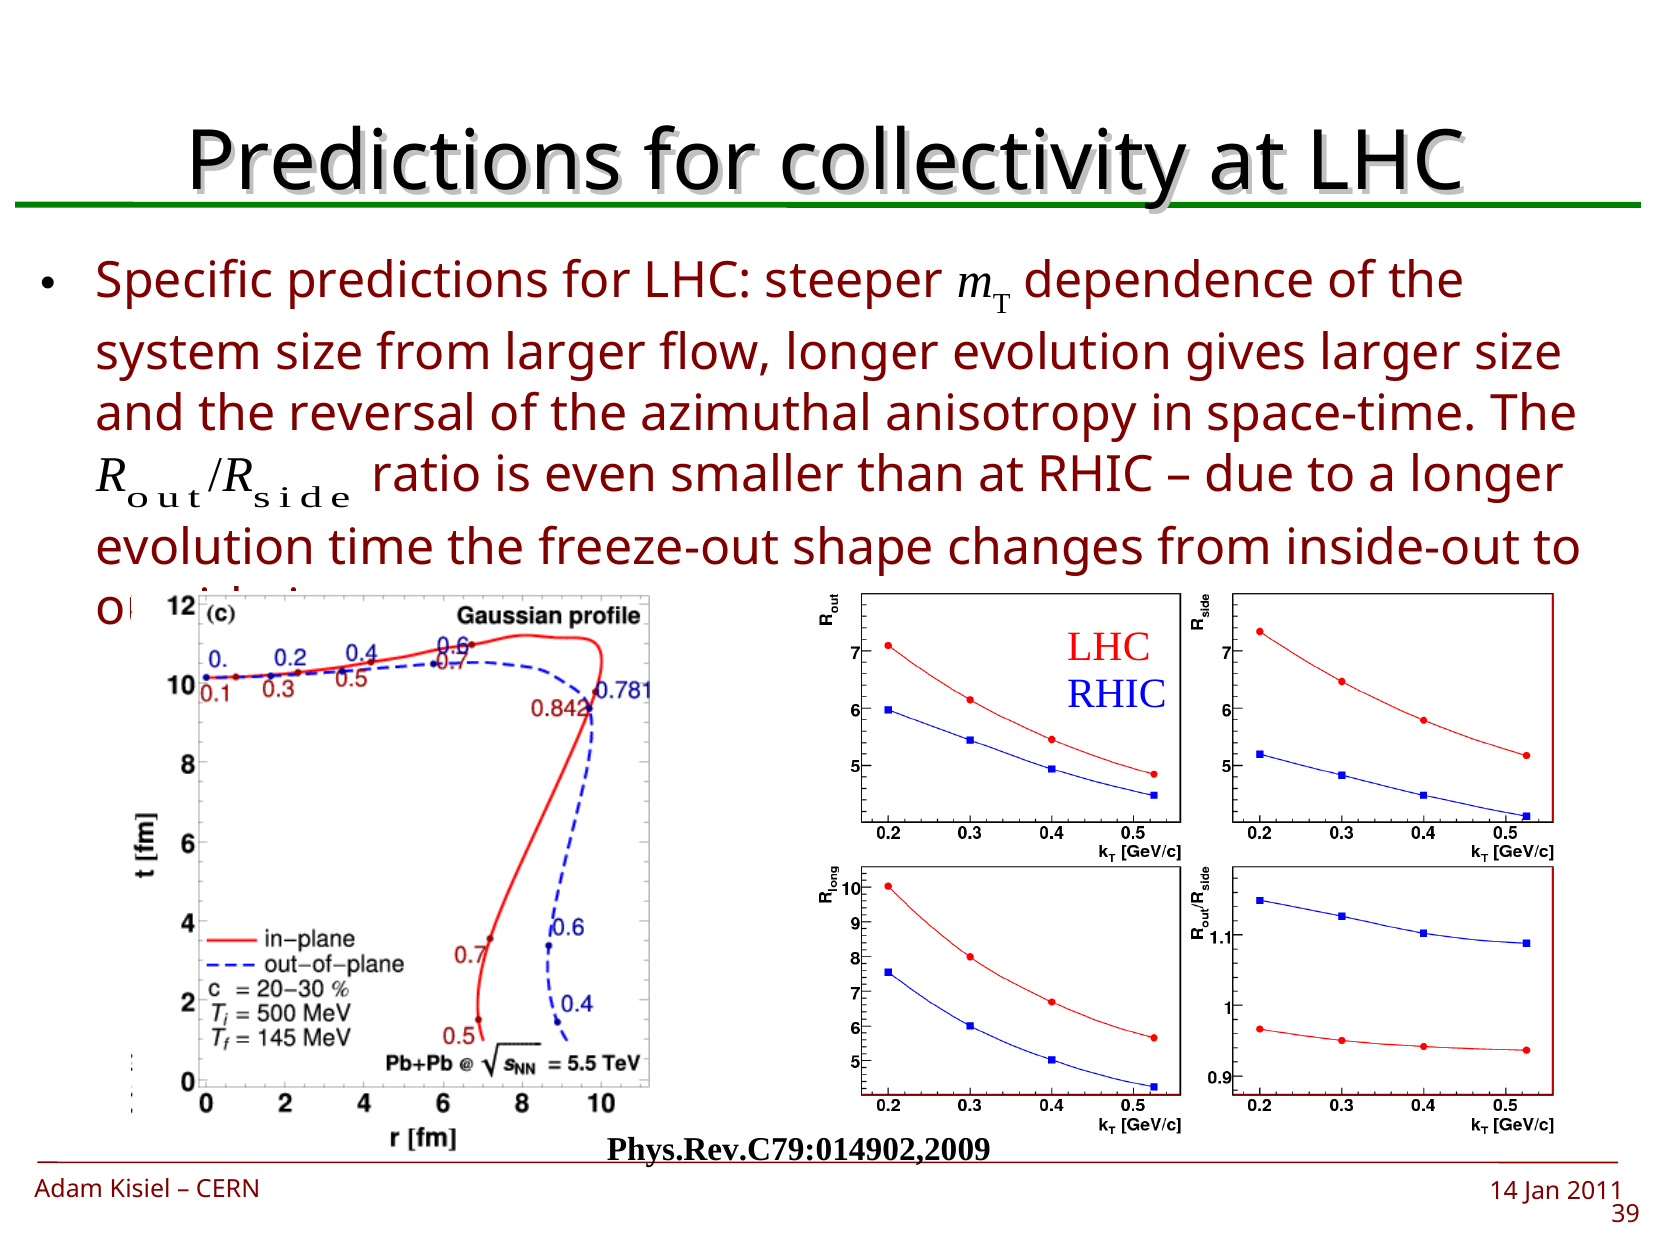

# Predictions for collectivity at LHC
Specific predictions for LHC: steeper mT dependence of the system size from larger flow, longer evolution gives larger size and the reversal of the azimuthal anisotropy in space-time. The Rout/Rside ratio is even smaller than at RHIC – due to a longer evolution time the freeze-out shape changes from inside-out to outside-in.
LHC
RHIC
Phys.Rev.C79:014902,2009